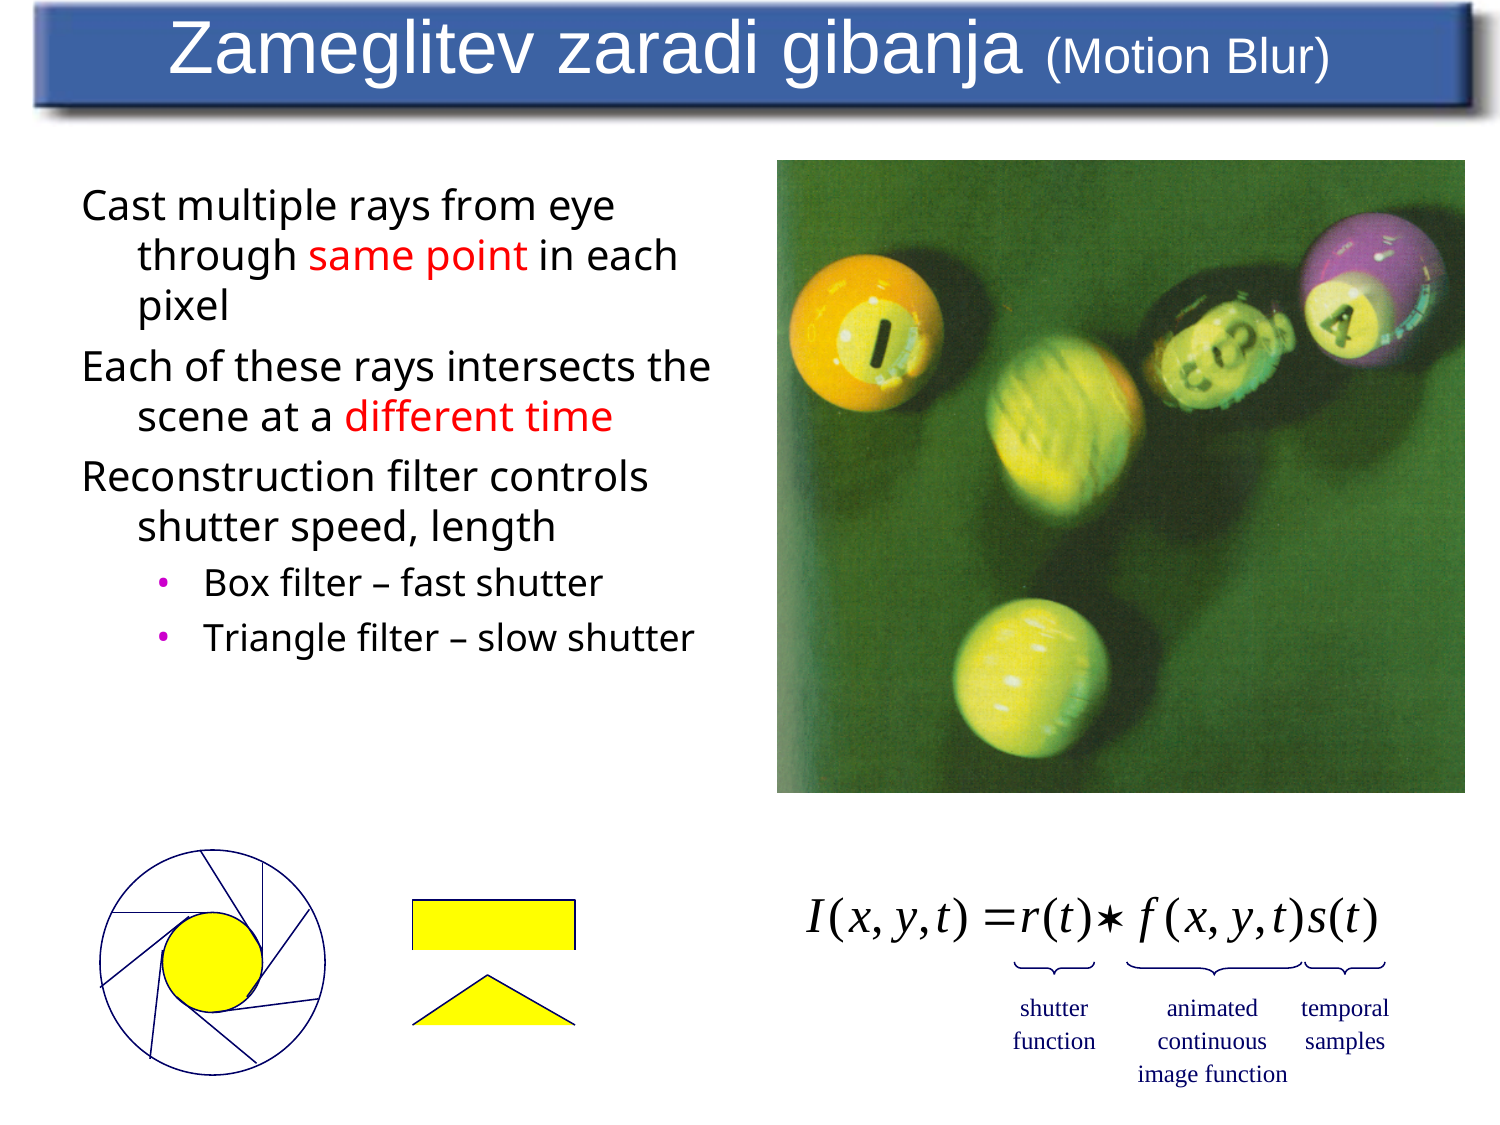

# Zameglitev zaradi gibanja (Motion Blur)
Cast multiple rays from eye through same point in each pixel
Each of these rays intersects the scene at a different time
Reconstruction filter controls shutter speed, length
Box filter – fast shutter
Triangle filter – slow shutter
shutter
function
animated
continuous
image function
temporal
samples